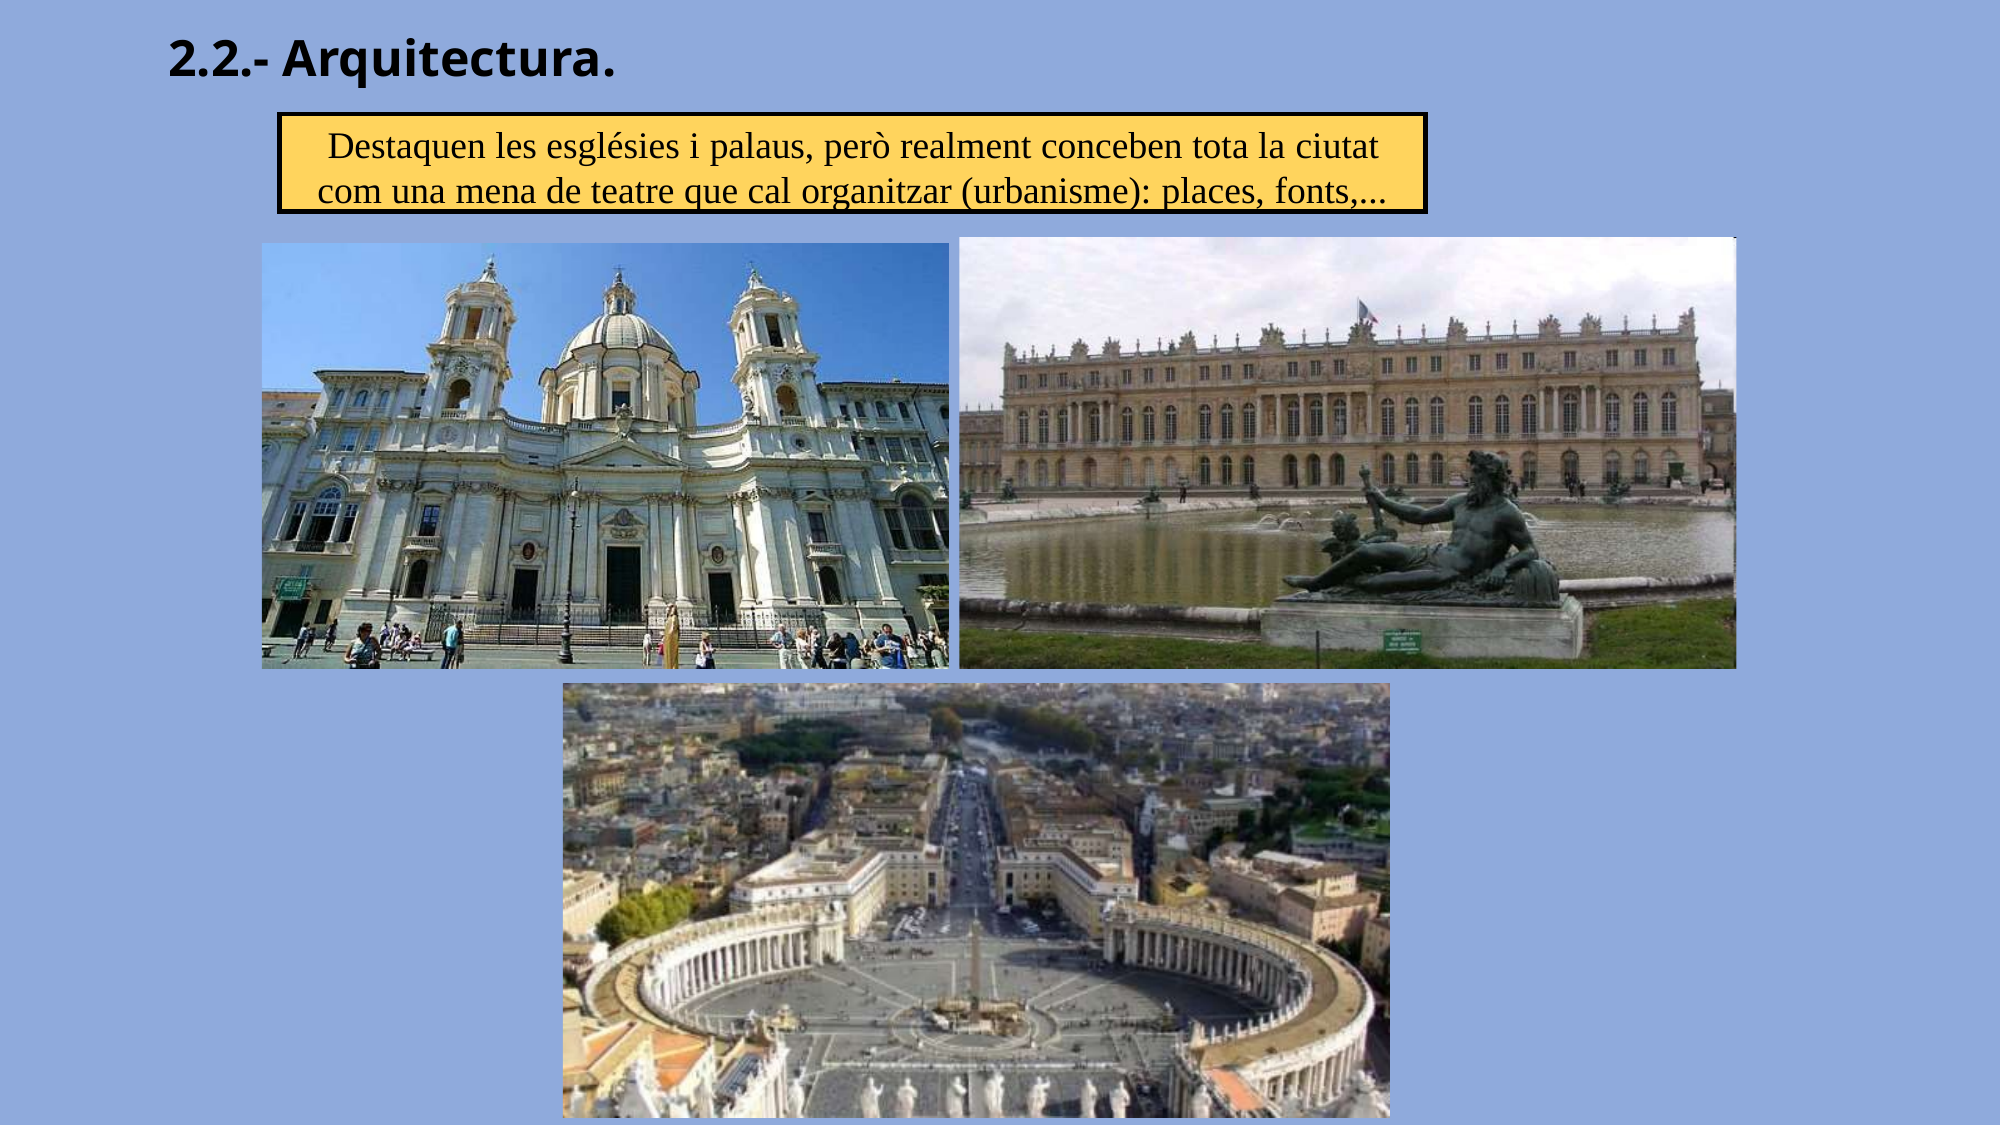

# 2.2.- Arquitectura.
Destaquen les esglésies i palaus, però realment conceben tota la ciutat
com una mena de teatre que cal organitzar (urbanisme): places, fonts,...